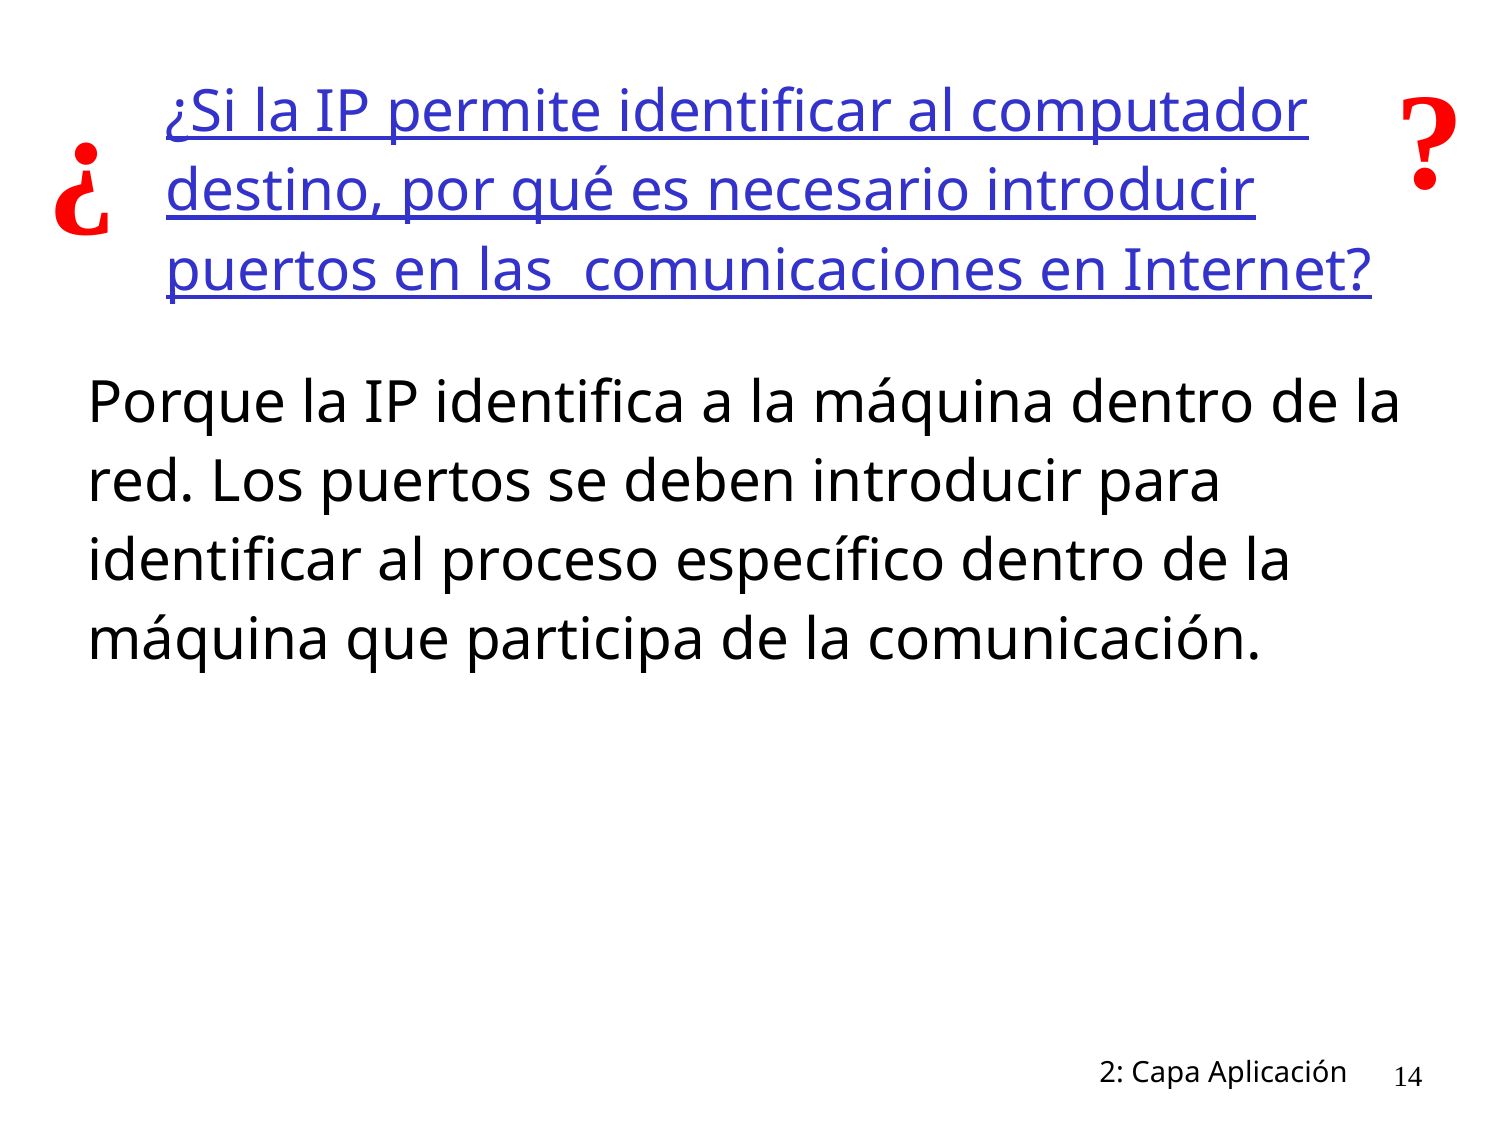

?
# ¿Si la IP permite identificar al computador destino, por qué es necesario introducir puertos en las comunicaciones en Internet?
¿
Porque la IP identifica a la máquina dentro de la red. Los puertos se deben introducir para identificar al proceso específico dentro de la máquina que participa de la comunicación.